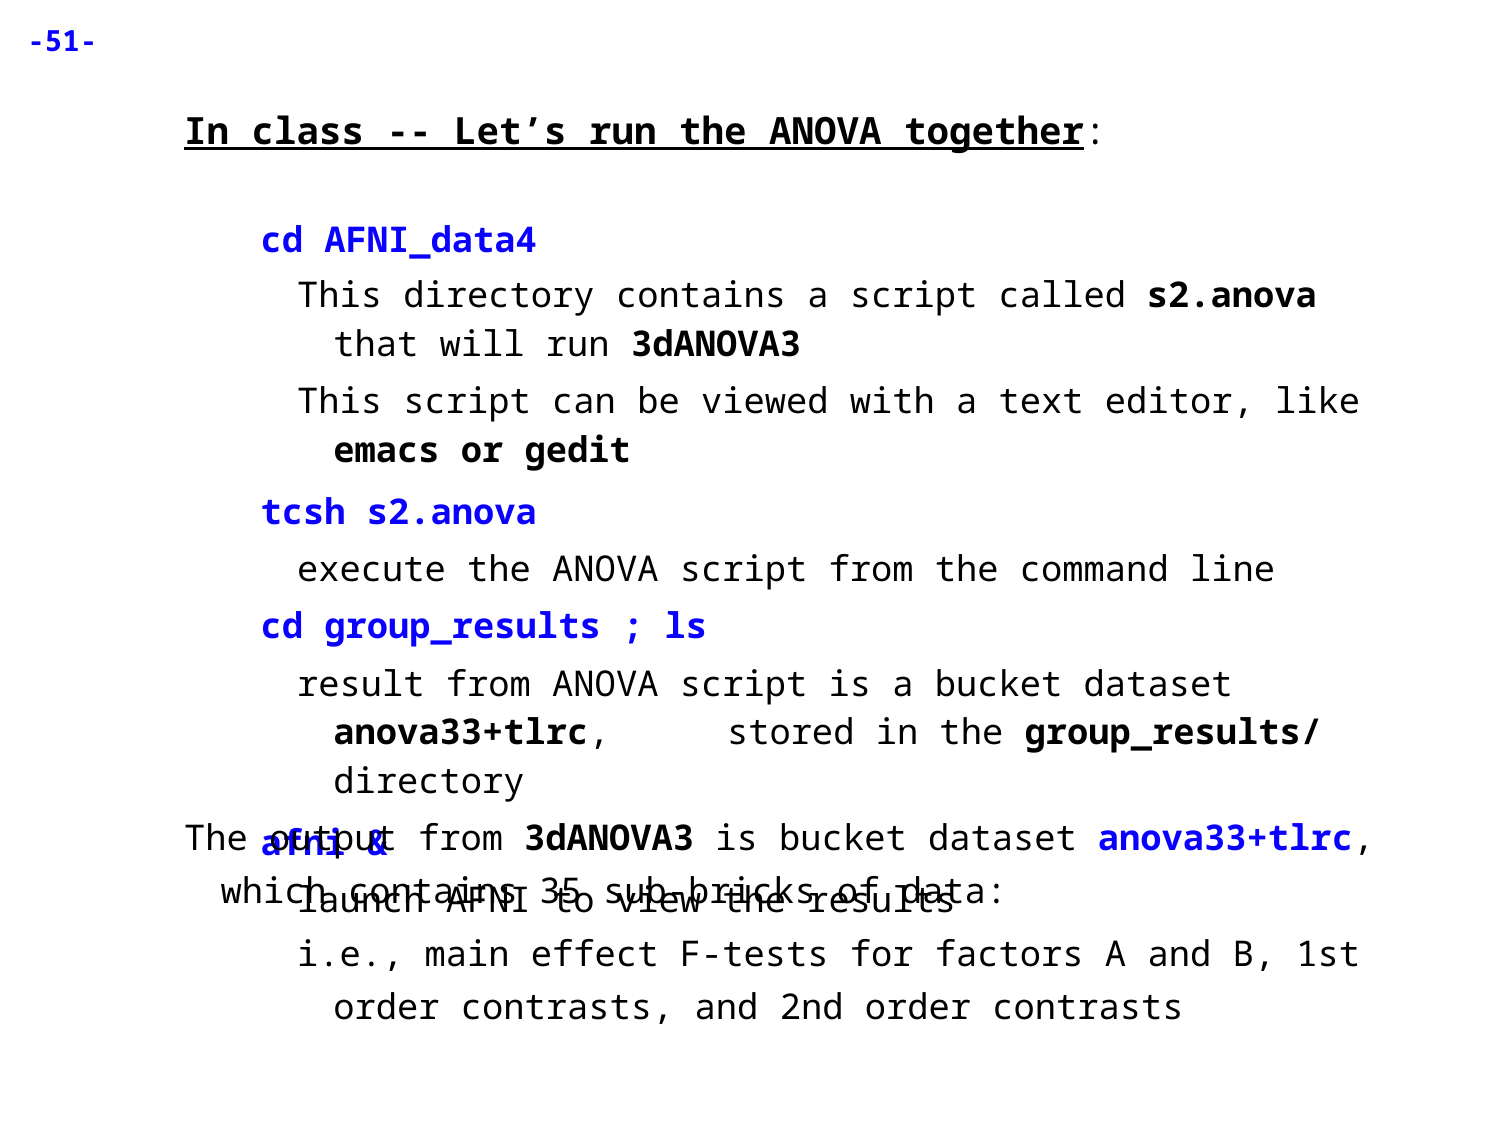

# In class -- Let’s run the ANOVA together:
 cd AFNI_data4
This directory contains a script called s2.anova that will run 3dANOVA3
This script can be viewed with a text editor, like emacs or gedit
 tcsh s2.anova
execute the ANOVA script from the command line
 cd group_results ; ls
result from ANOVA script is a bucket dataset anova33+tlrc, 	stored in the group_results/ directory
 afni &
launch AFNI to view the results
The output from 3dANOVA3 is bucket dataset anova33+tlrc, which contains 35 sub-bricks of data:
i.e., main effect F-tests for factors A and B, 1st order contrasts, and 2nd order contrasts